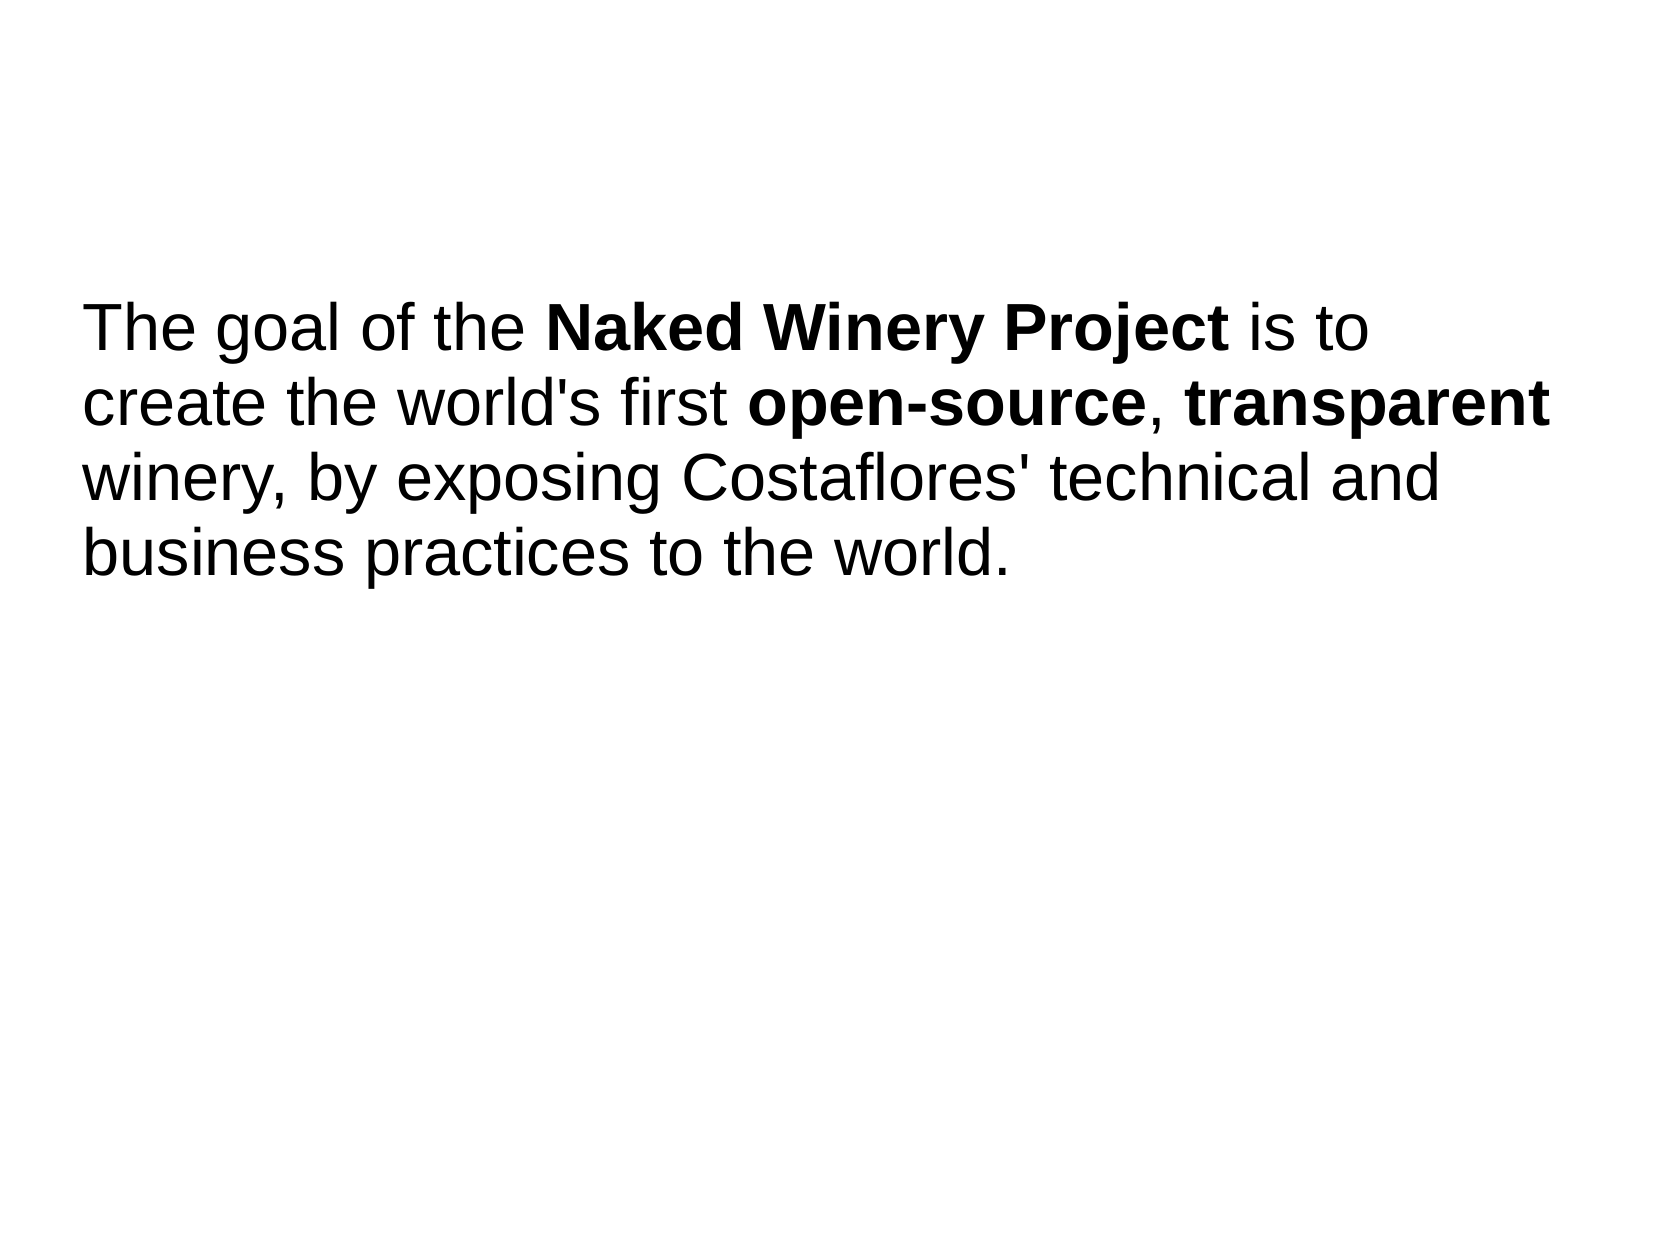

# The goal of the Naked Winery Project is to create the world's first open-source, transparent winery, by exposing Costaflores' technical and business practices to the world.